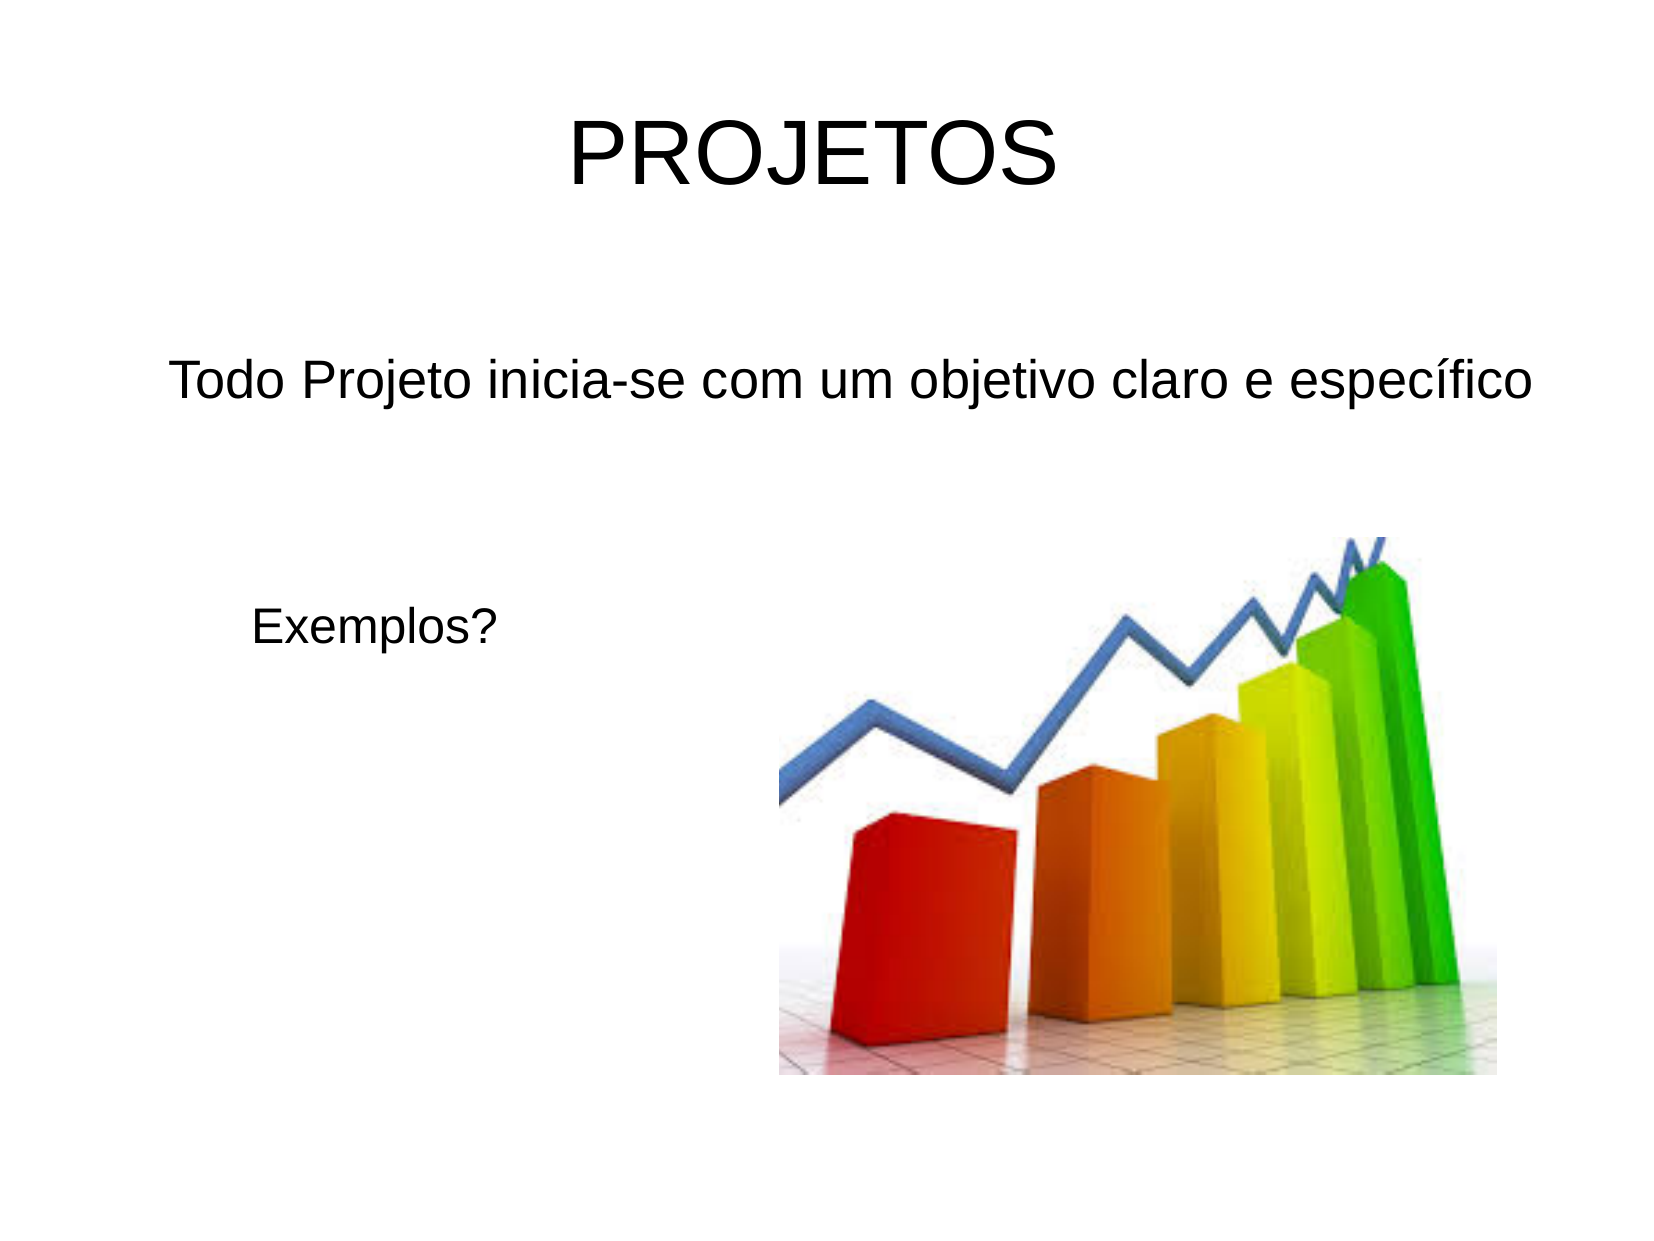

# PROJETOS
Todo Projeto inicia-se com um objetivo claro e específico
Exemplos?